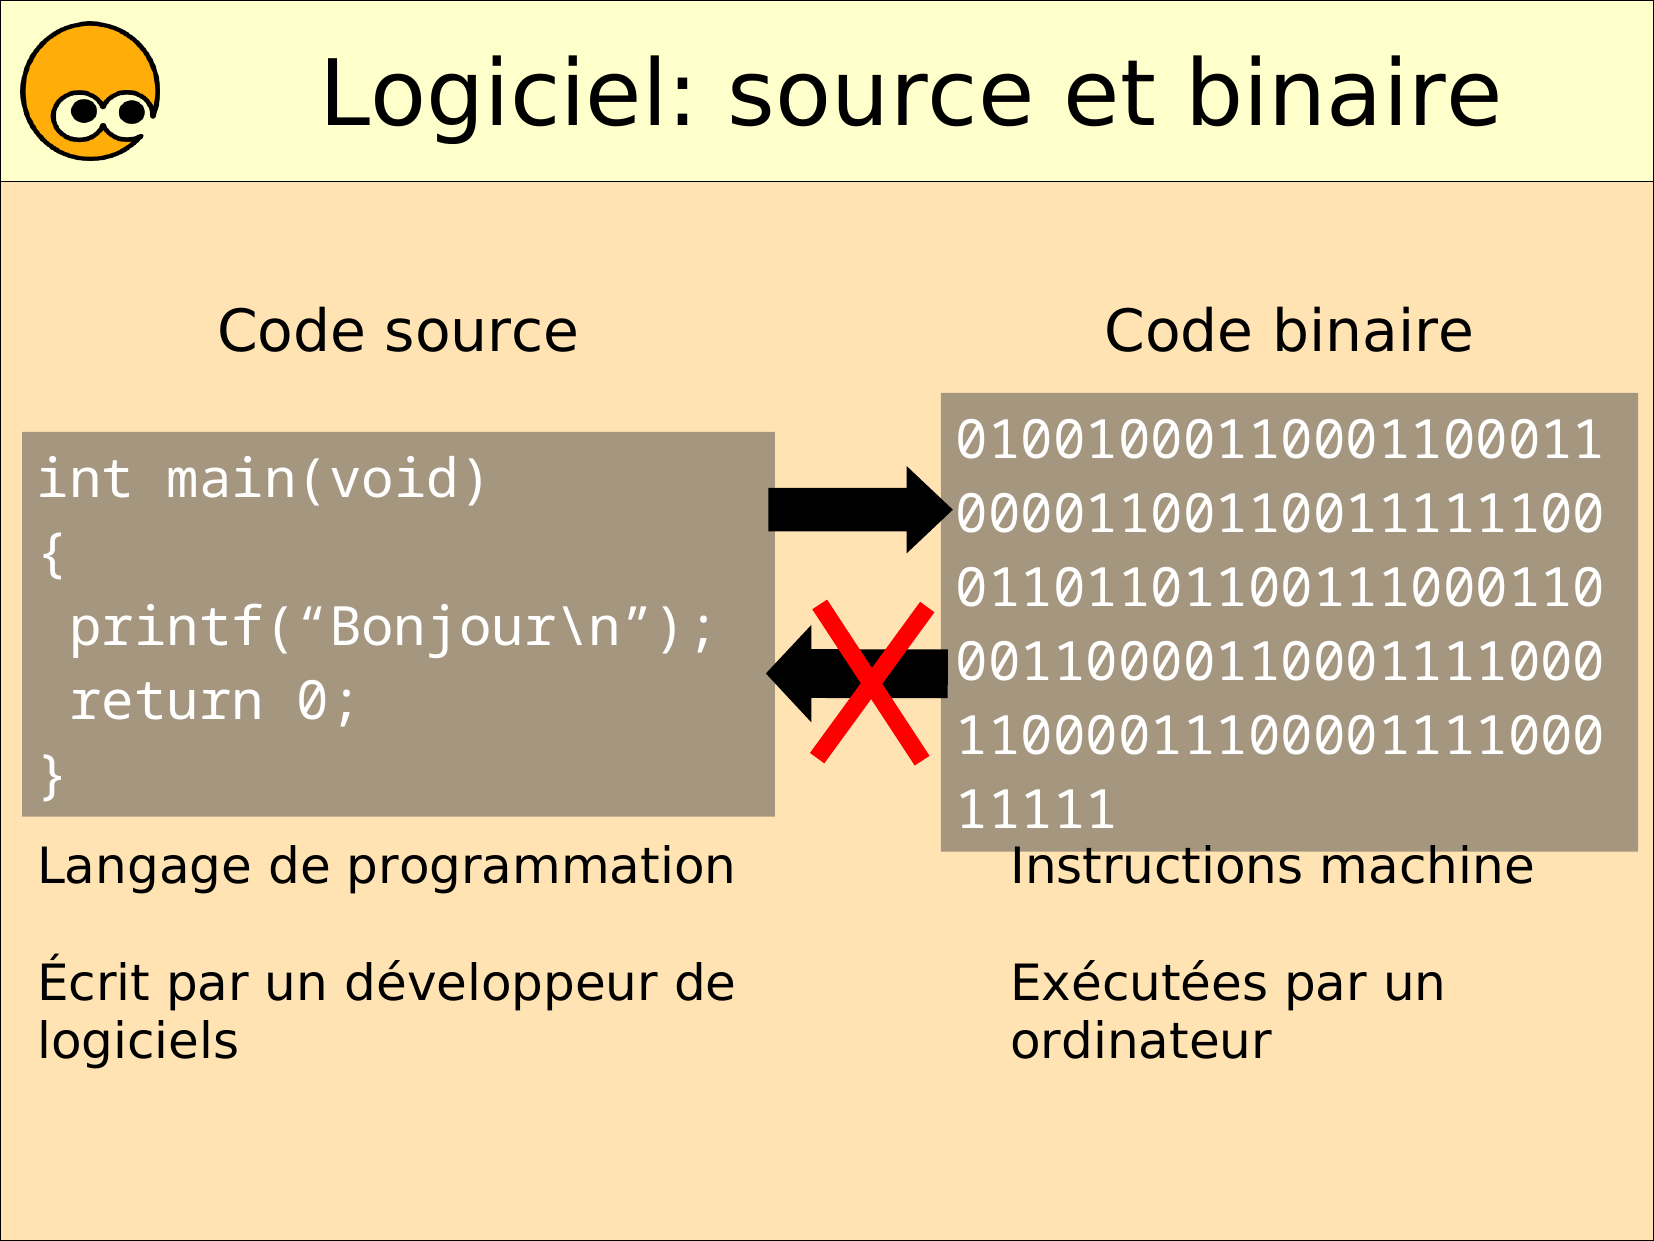

# Logiciel: source et binaire
Code source
Code binaire
010010001100011000110000110011001111110001101101100111000110001100001100011110001100001110000111100011111
int main(void)
{
 printf(“Bonjour\n”);
 return 0;
}
Langage de programmation
Écrit par un développeur de logiciels
Instructions machine
Exécutées par un ordinateur